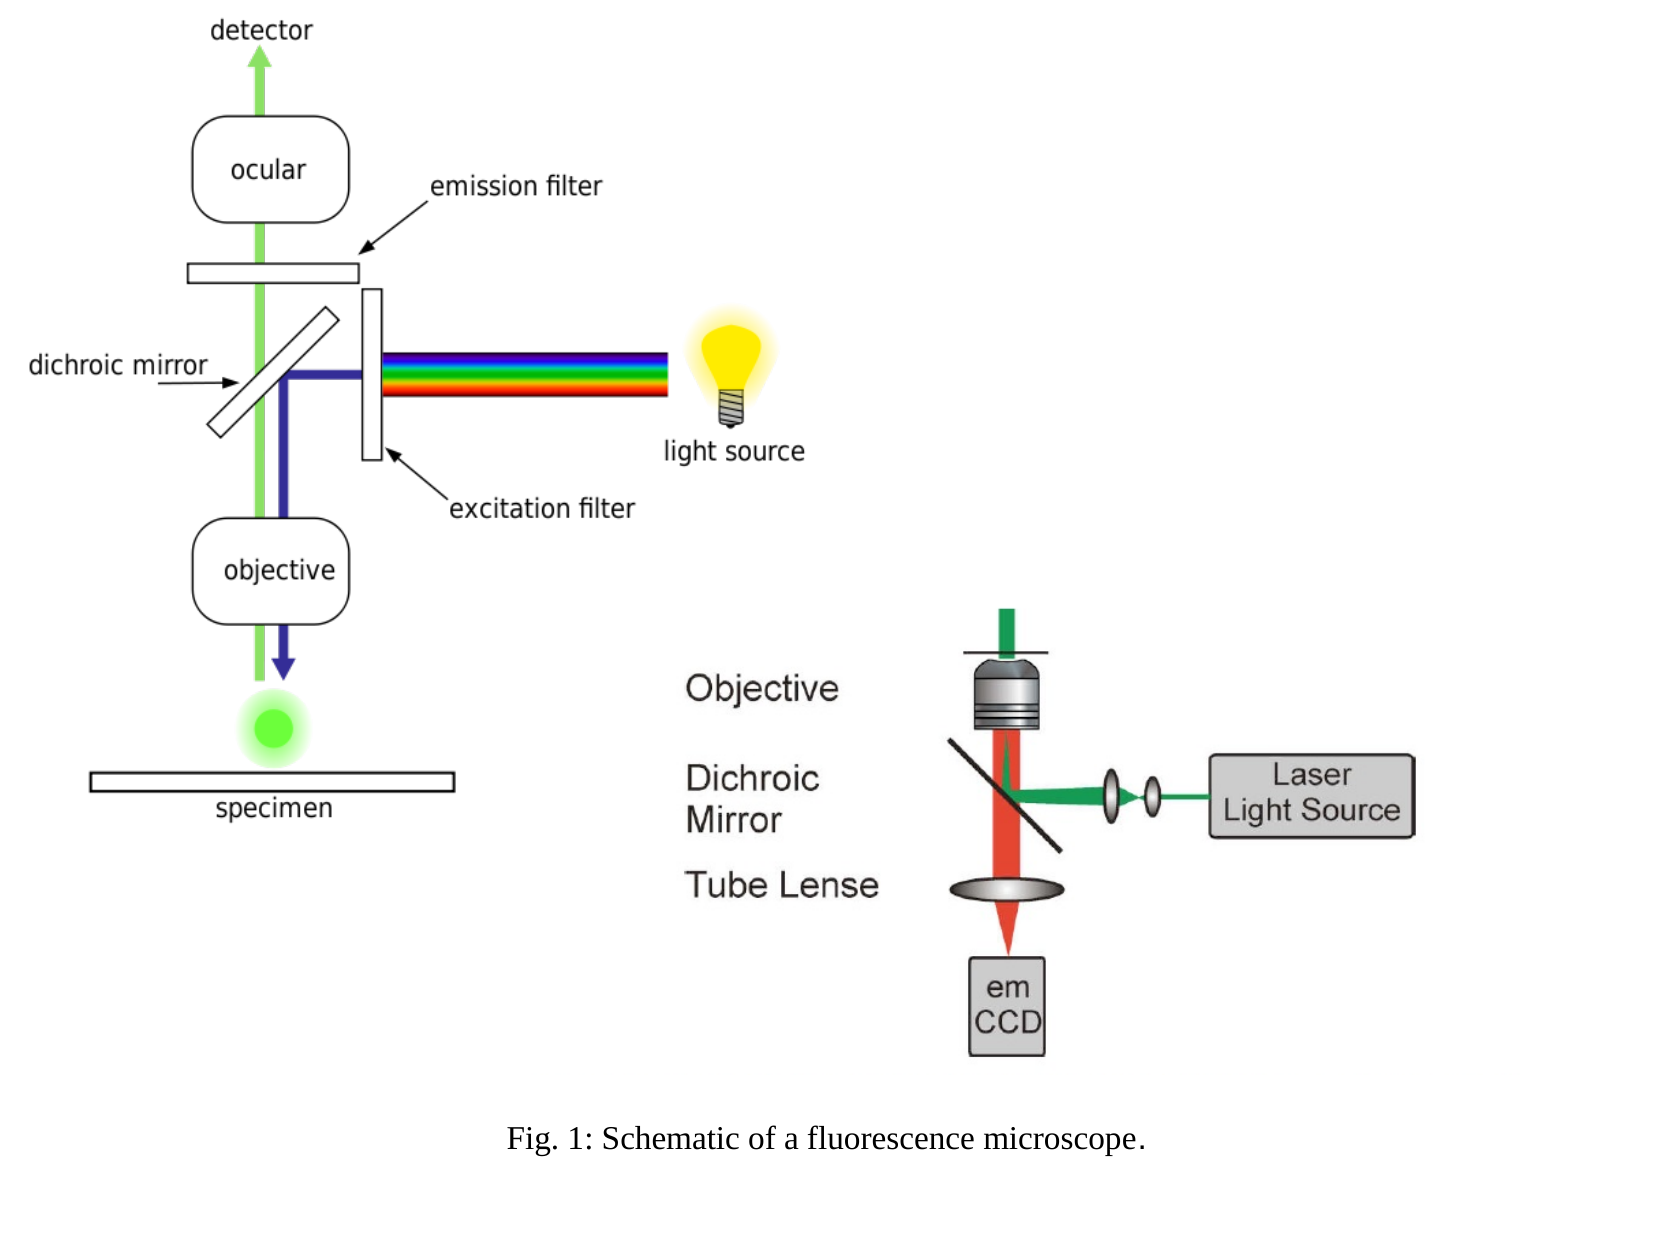

Fig. 1: Schematic of a fluorescence microscope.